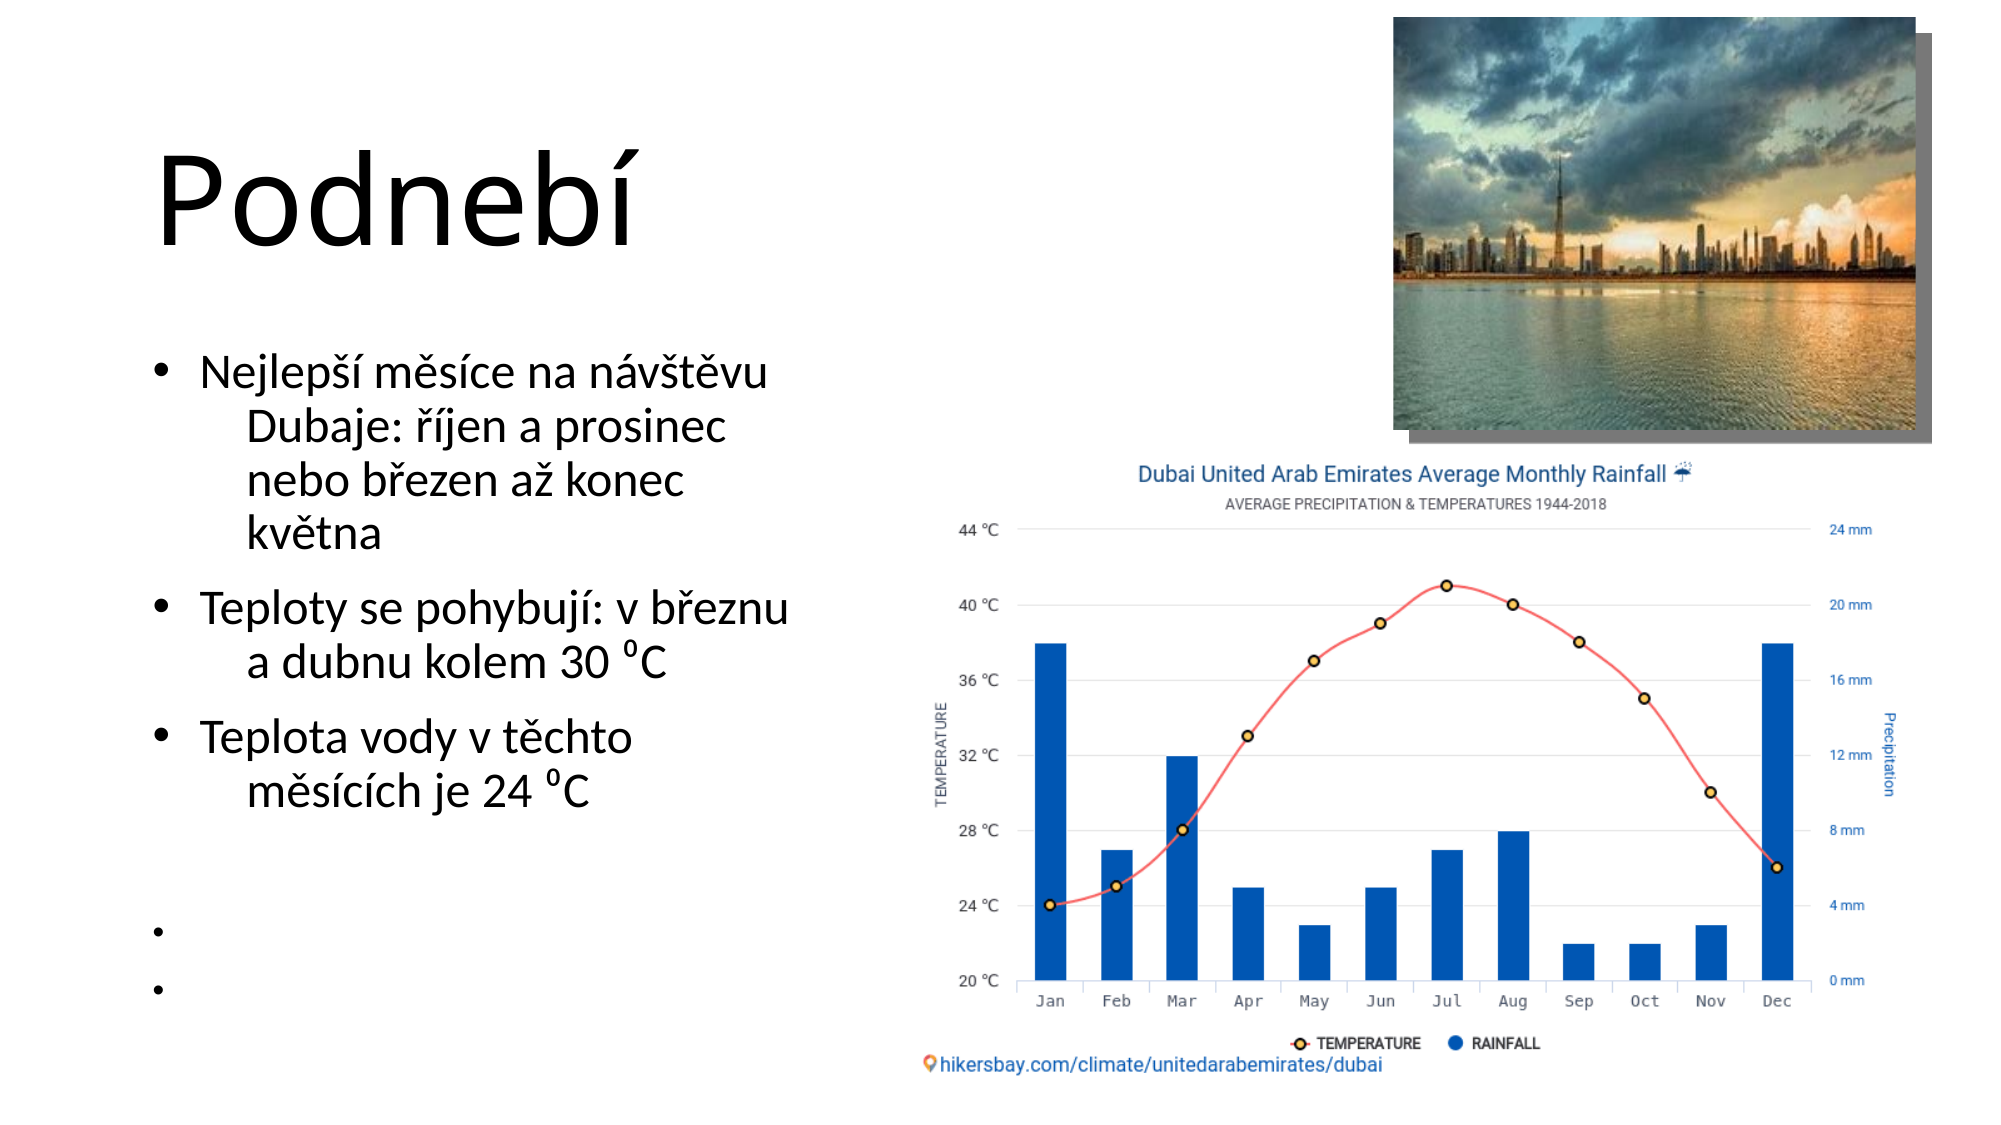

# Podnebí
Nejlepší měsíce na návštěvu Dubaje: říjen a prosinec nebo březen až konec května
Teploty se pohybují: v březnu a dubnu kolem 30 ⁰C
Teplota vody v těchto měsících je 24 ⁰C